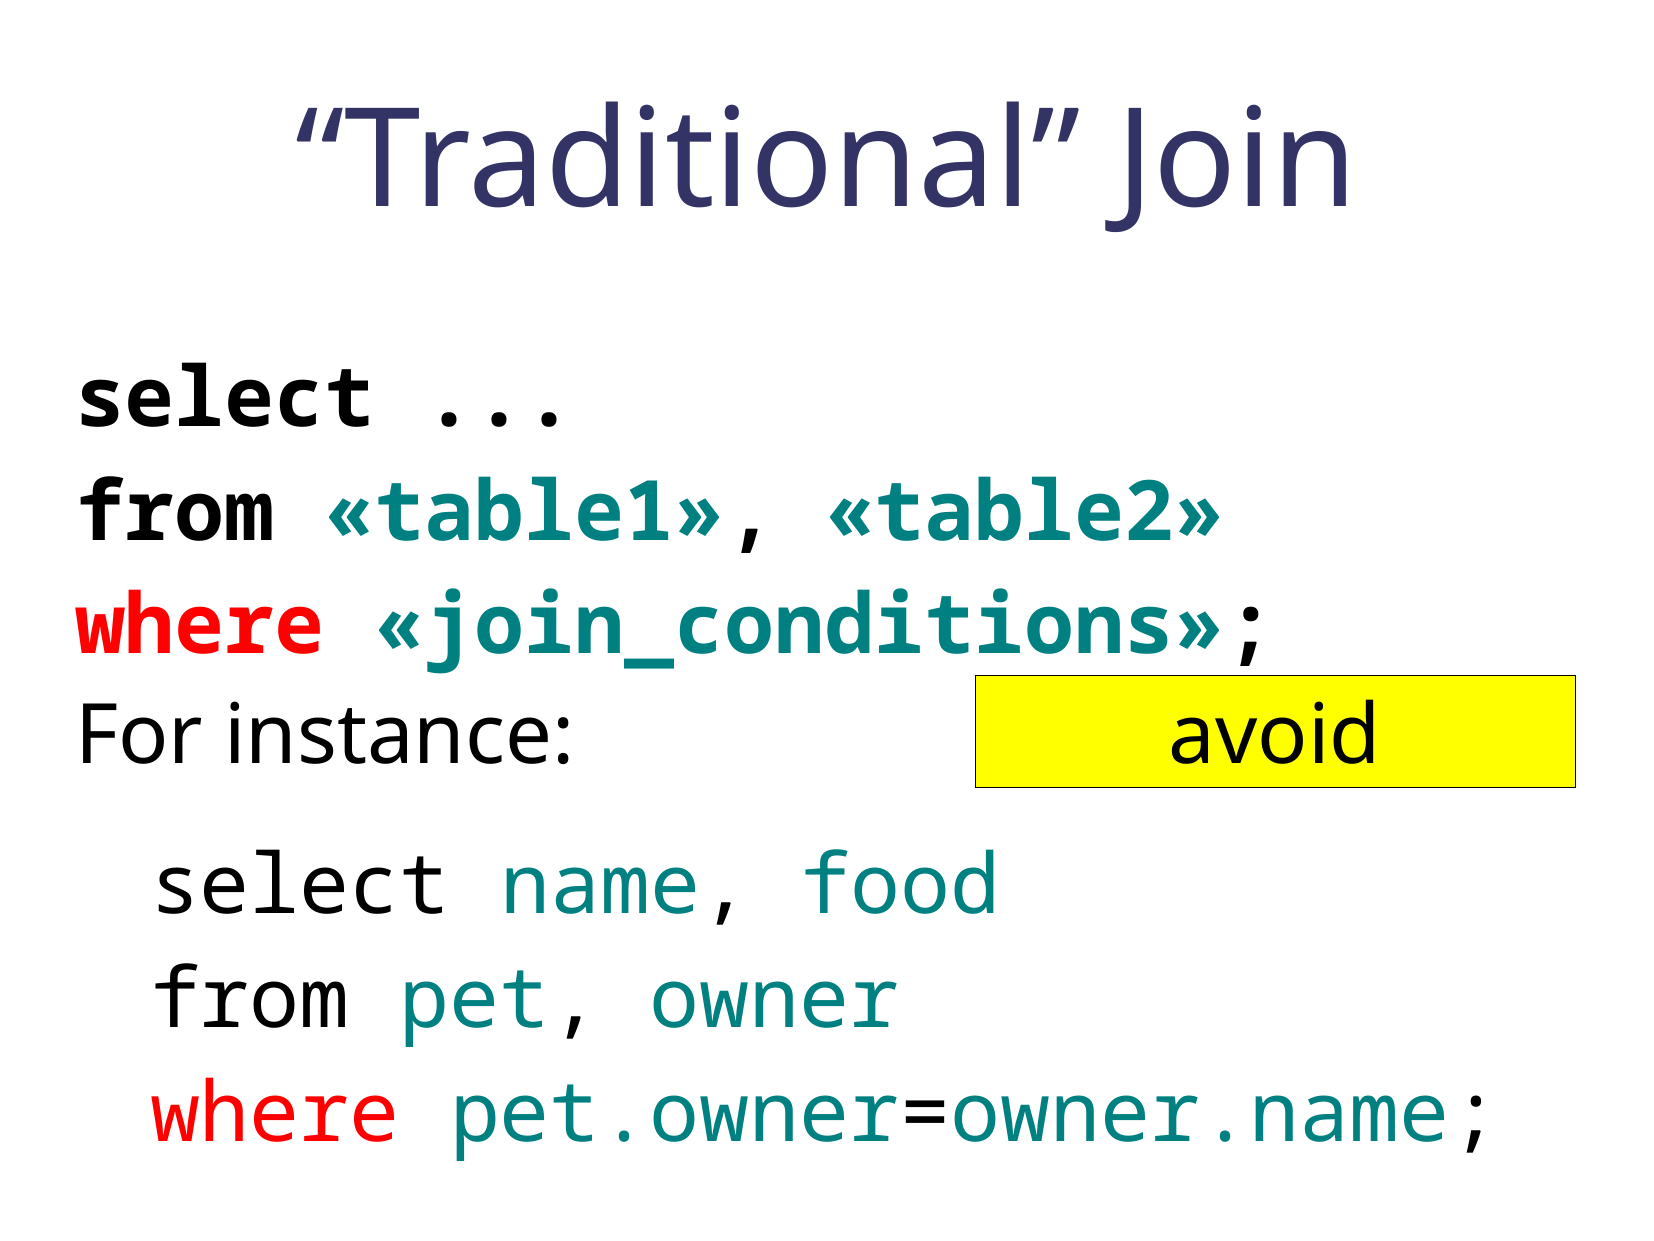

# “Traditional” Join
select ...
from «table1», «table2»
where «join_conditions»;
For instance:
avoid
select name, food
from pet, owner
where pet.owner=owner.name;